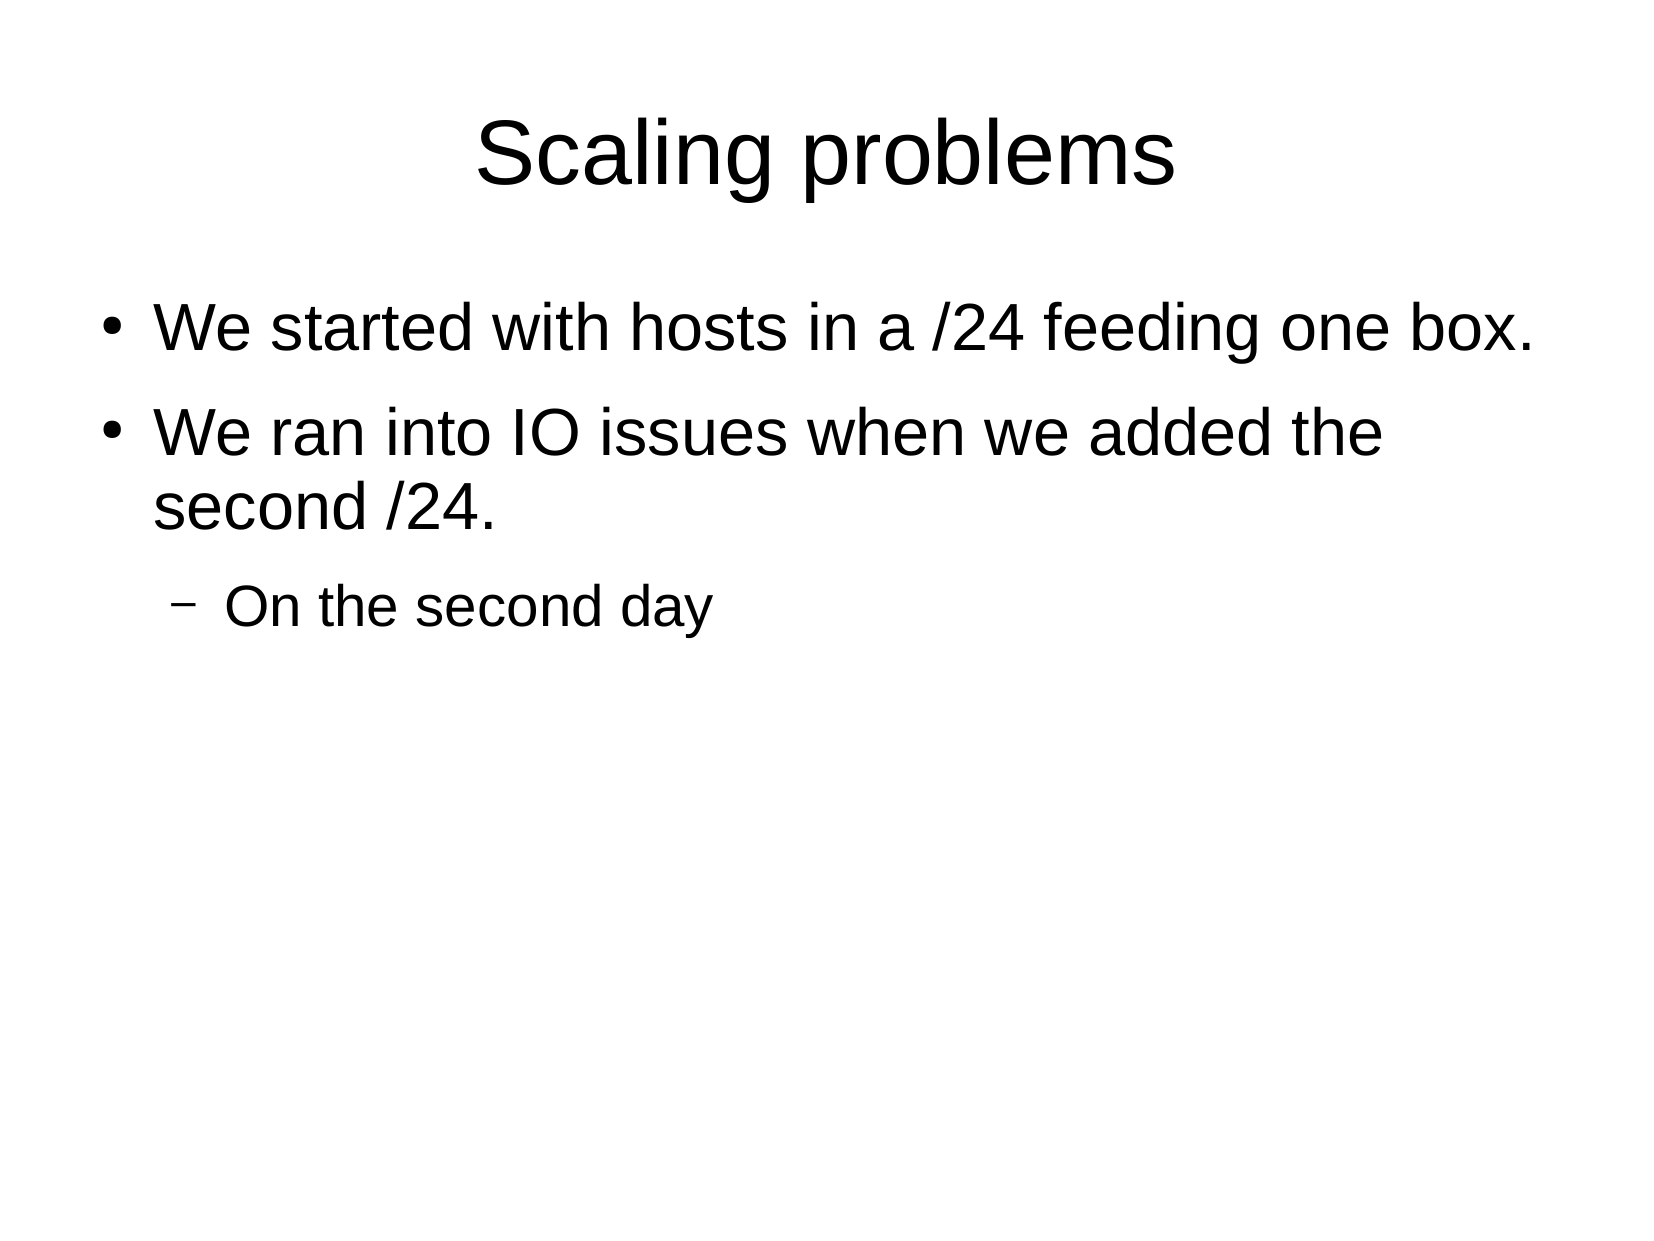

# Scaling problems
We started with hosts in a /24 feeding one box.
We ran into IO issues when we added the second /24.
On the second day